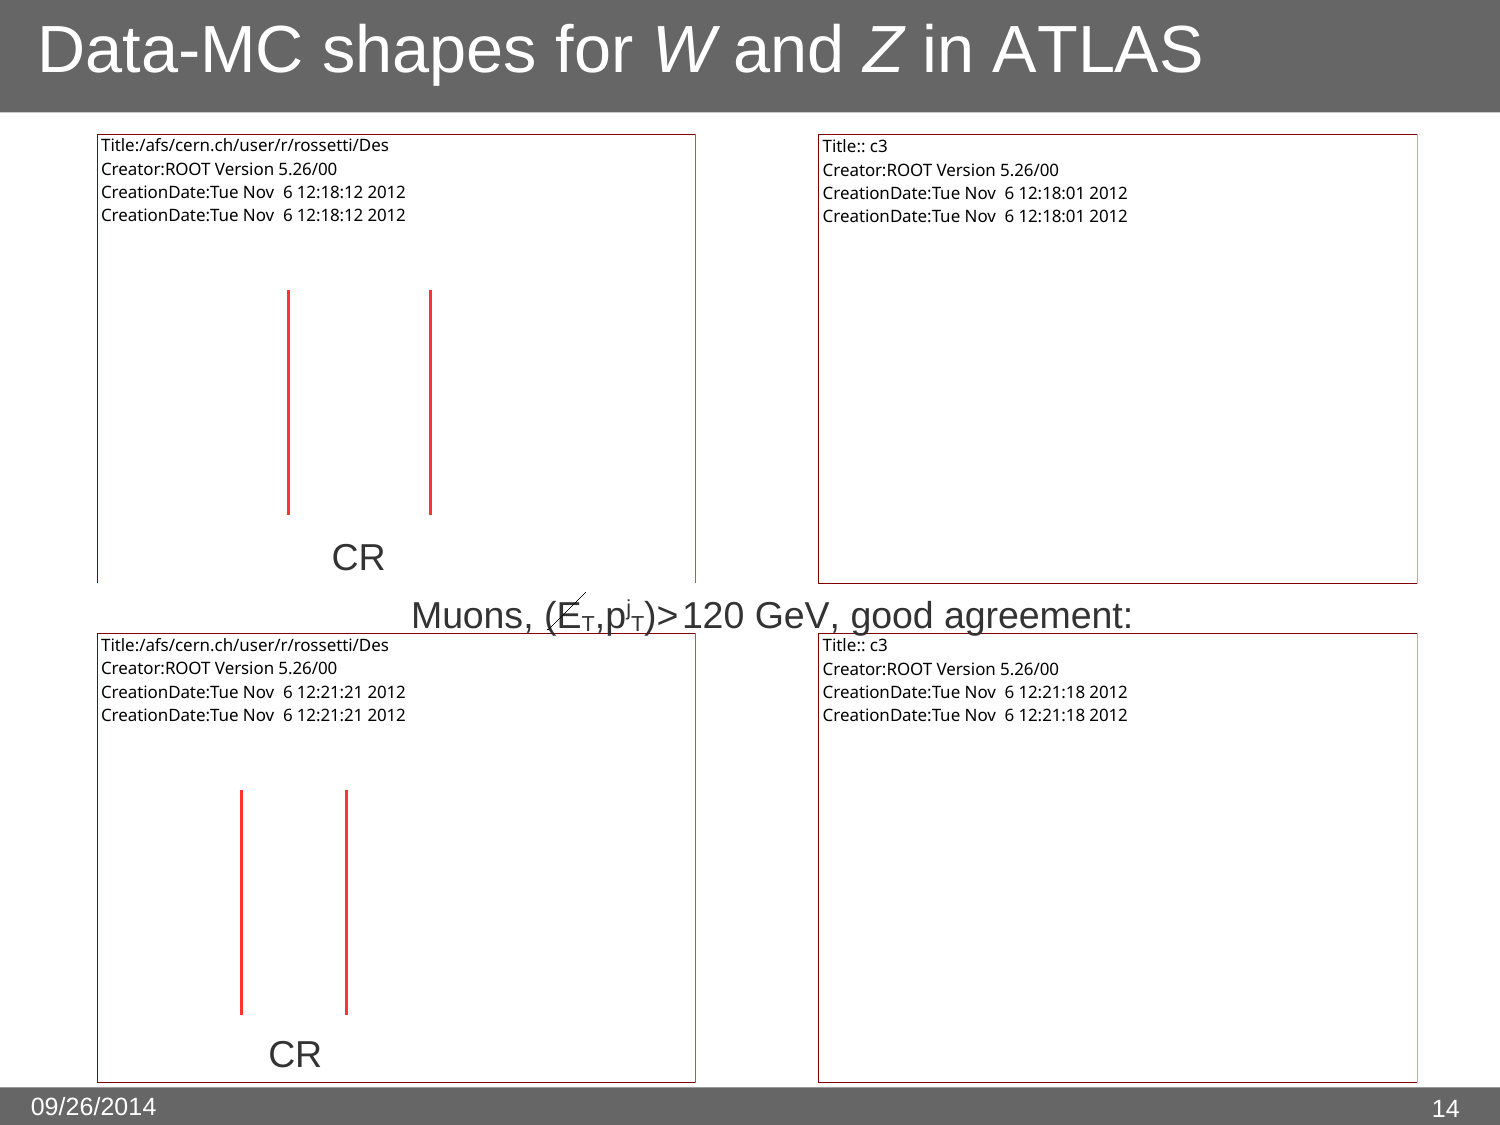

# Data-MC shapes for W and Z in ATLAS
CR
Muons, (ET,pjT)> 120 GeV, good agreement:
CR